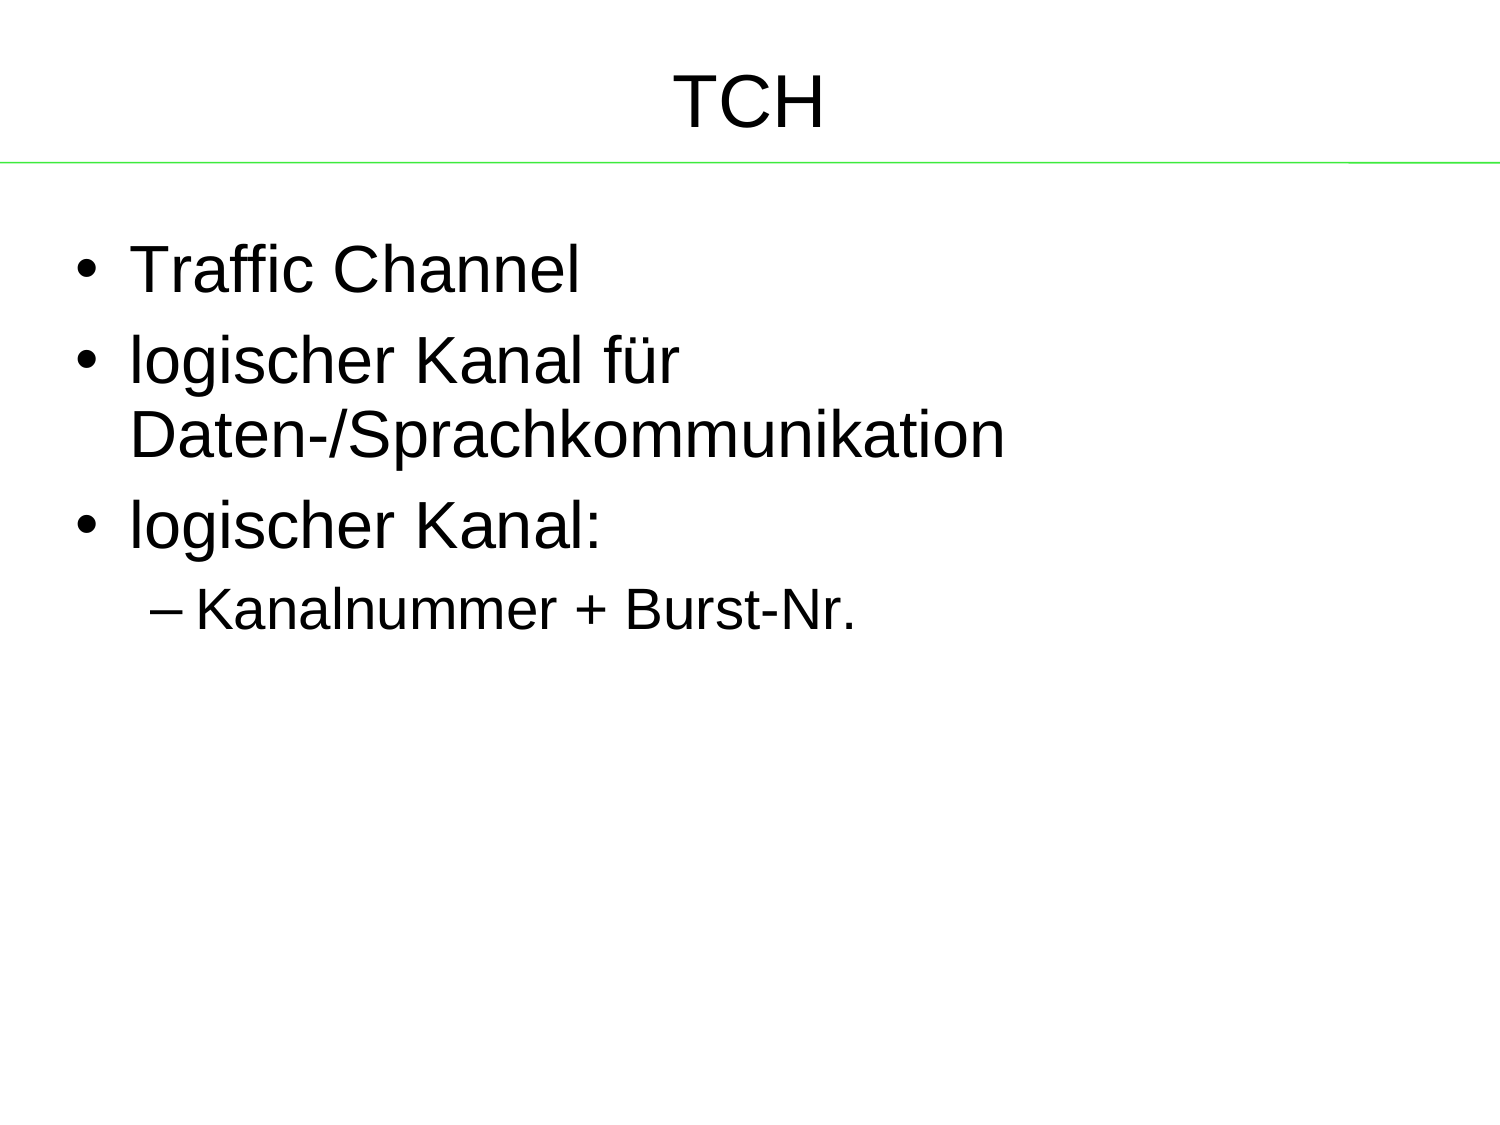

# TCH
Traffic Channel
logischer Kanal für Daten-/Sprachkommunikation
logischer Kanal:
Kanalnummer + Burst-Nr.